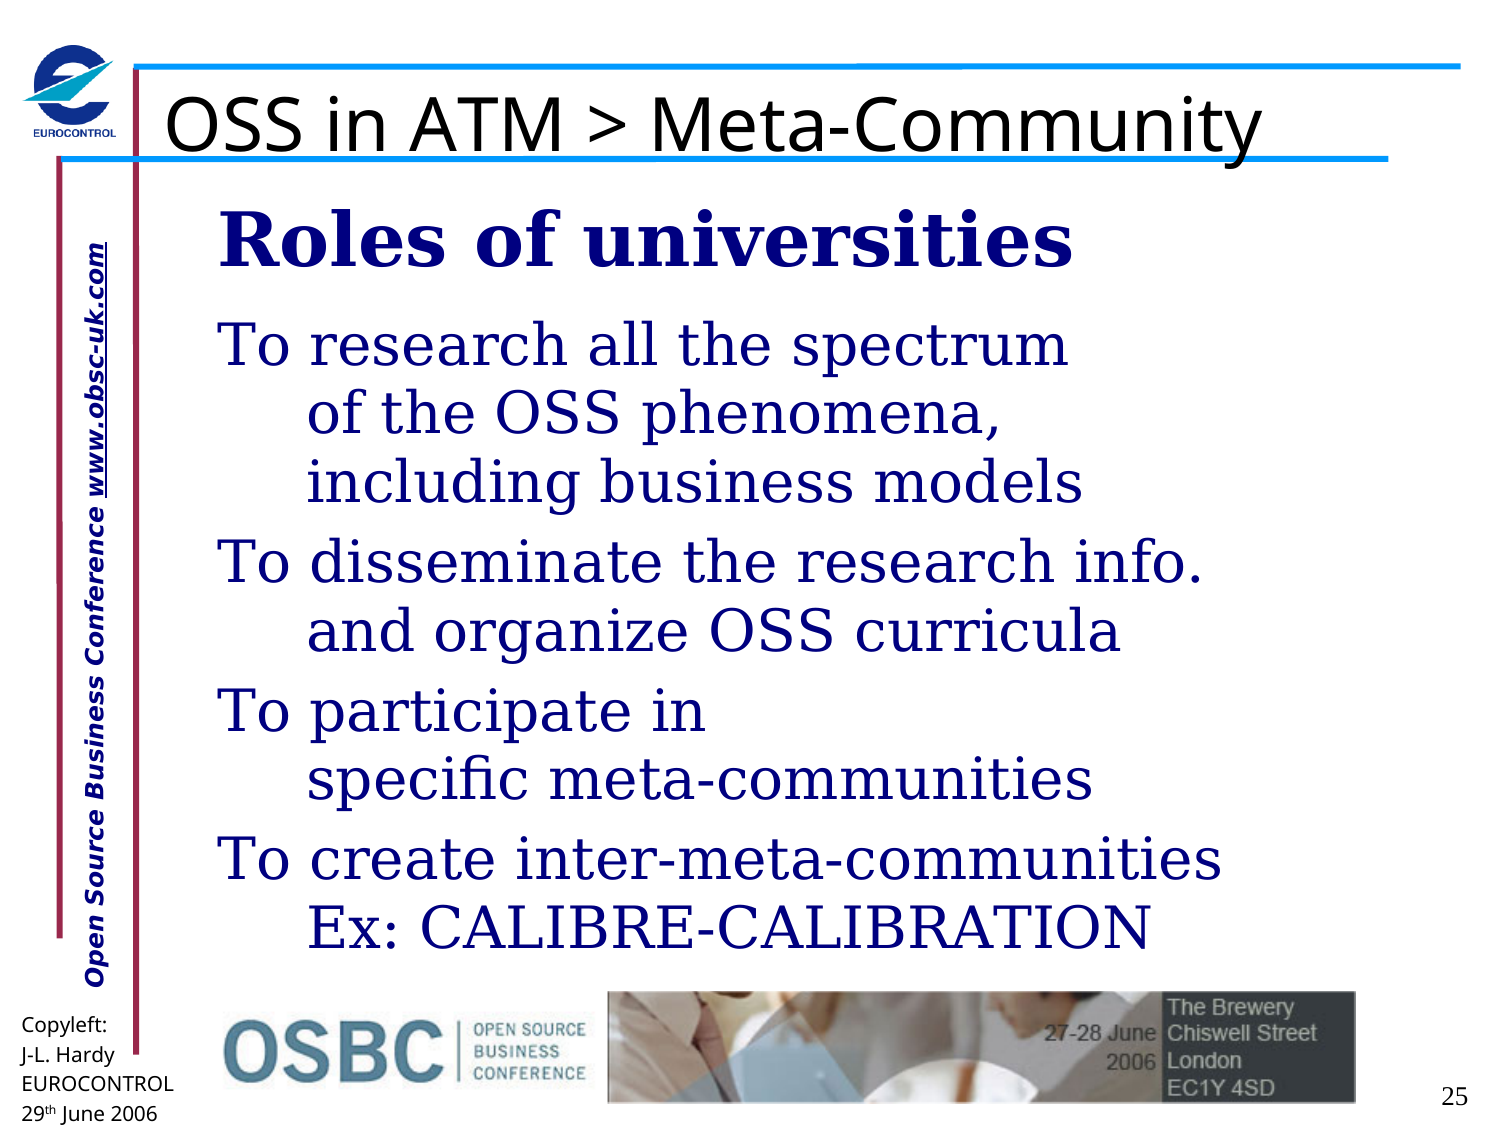

# Roles of universities
To research all the spectrum
of the OSS phenomena,
including business models
To disseminate the research info.
and organize OSS curricula
To participate in
specific meta-communities
To create inter-meta-communities
Ex: CALIBRE-CALIBRATION